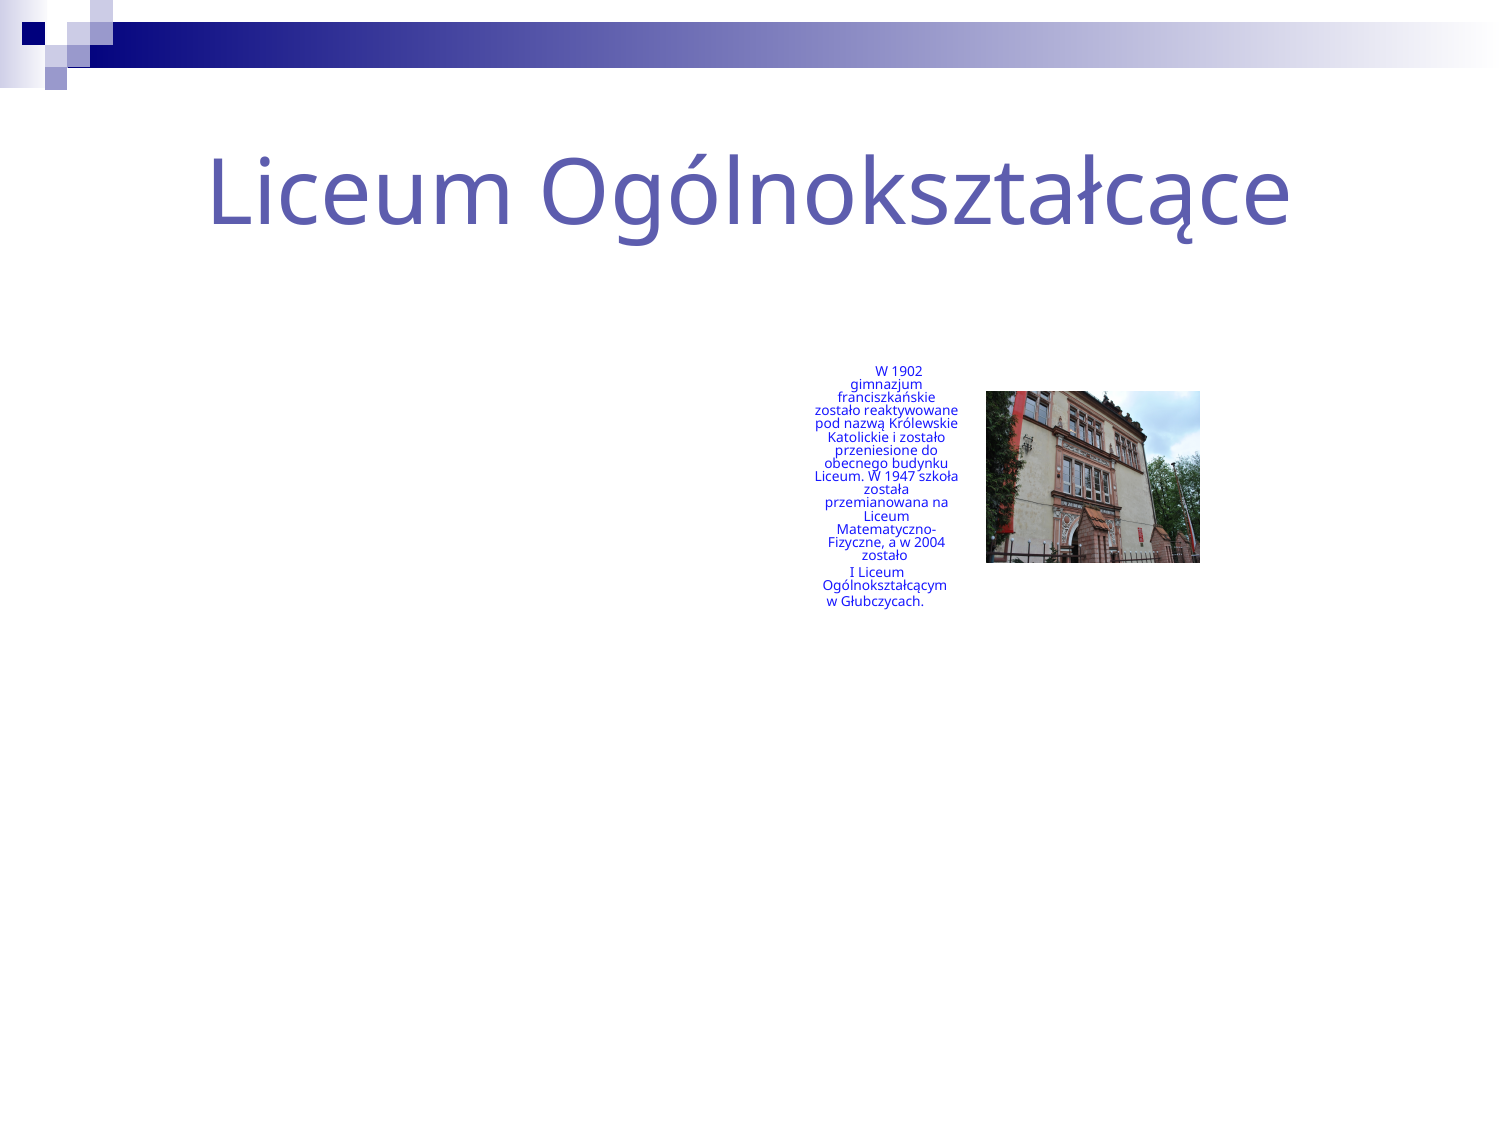

# Liceum Ogólnokształcące
	W 1902 gimnazjum franciszkańskie zostało reaktywowane pod nazwą Królewskie Katolickie i zostało przeniesione do obecnego budynku Liceum. W 1947 szkoła została przemianowana na Liceum Matematyczno-Fizyczne, a w 2004 zostało
I Liceum Ogólnokształcącym
w Głubczycach.